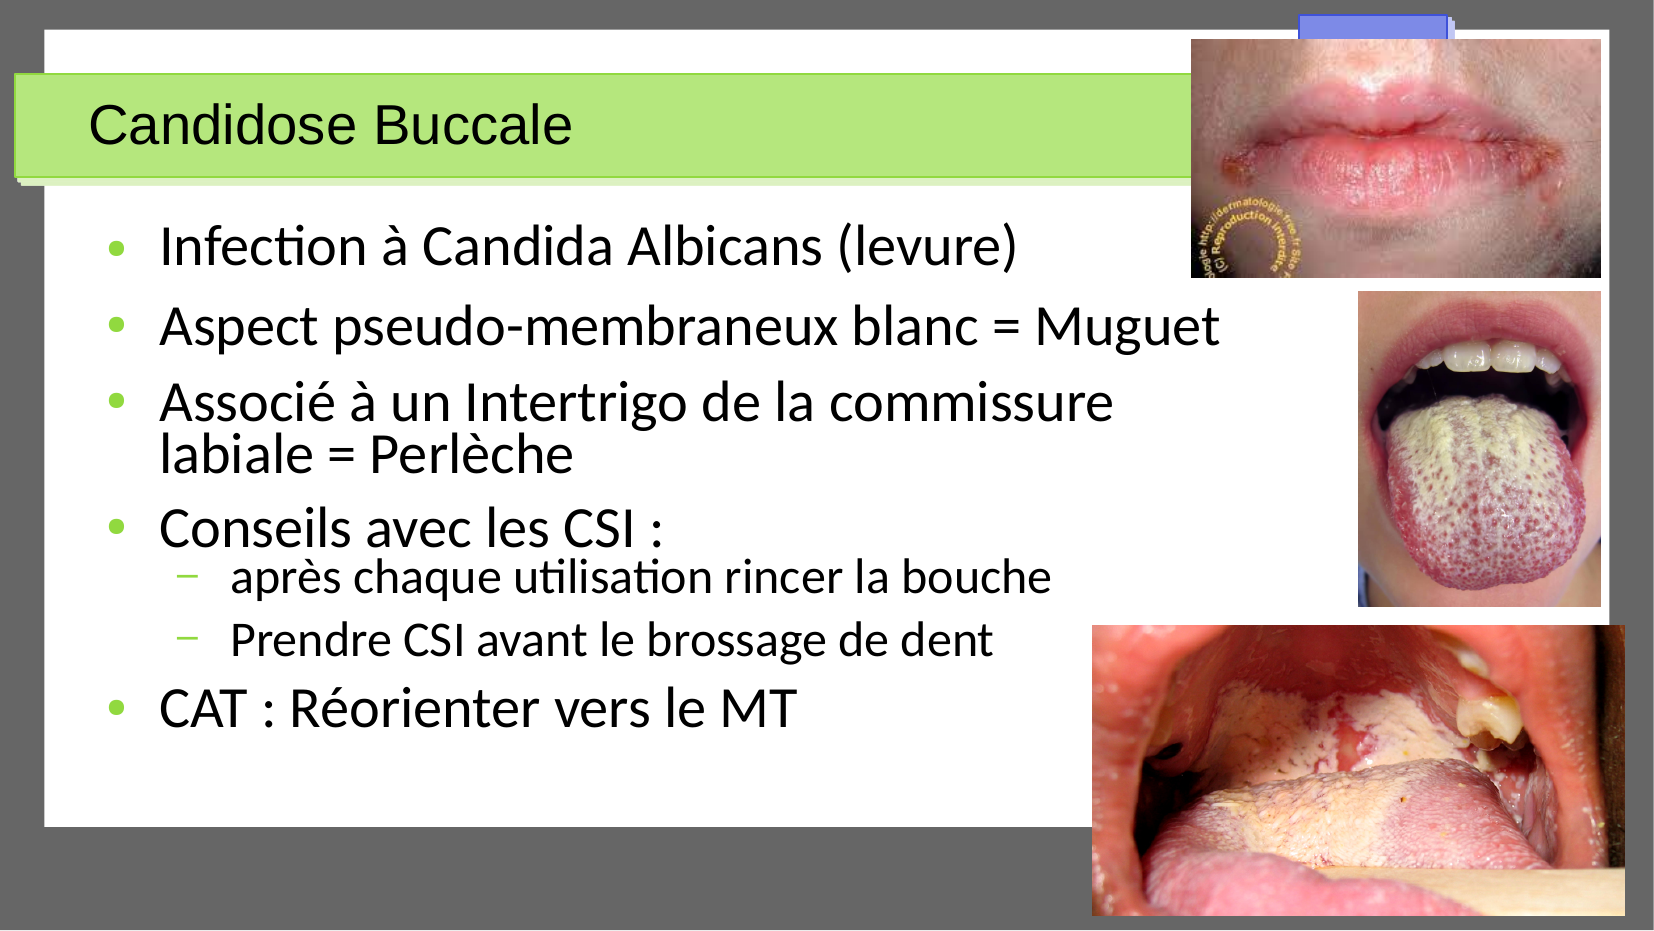

# Candidose Buccale
Infection à Candida Albicans (levure)
Aspect pseudo-membraneux blanc = Muguet
Associé à un Intertrigo de la commissure labiale = Perlèche
Conseils avec les CSI :
après chaque utilisation rincer la bouche
Prendre CSI avant le brossage de dent
CAT : Réorienter vers le MT